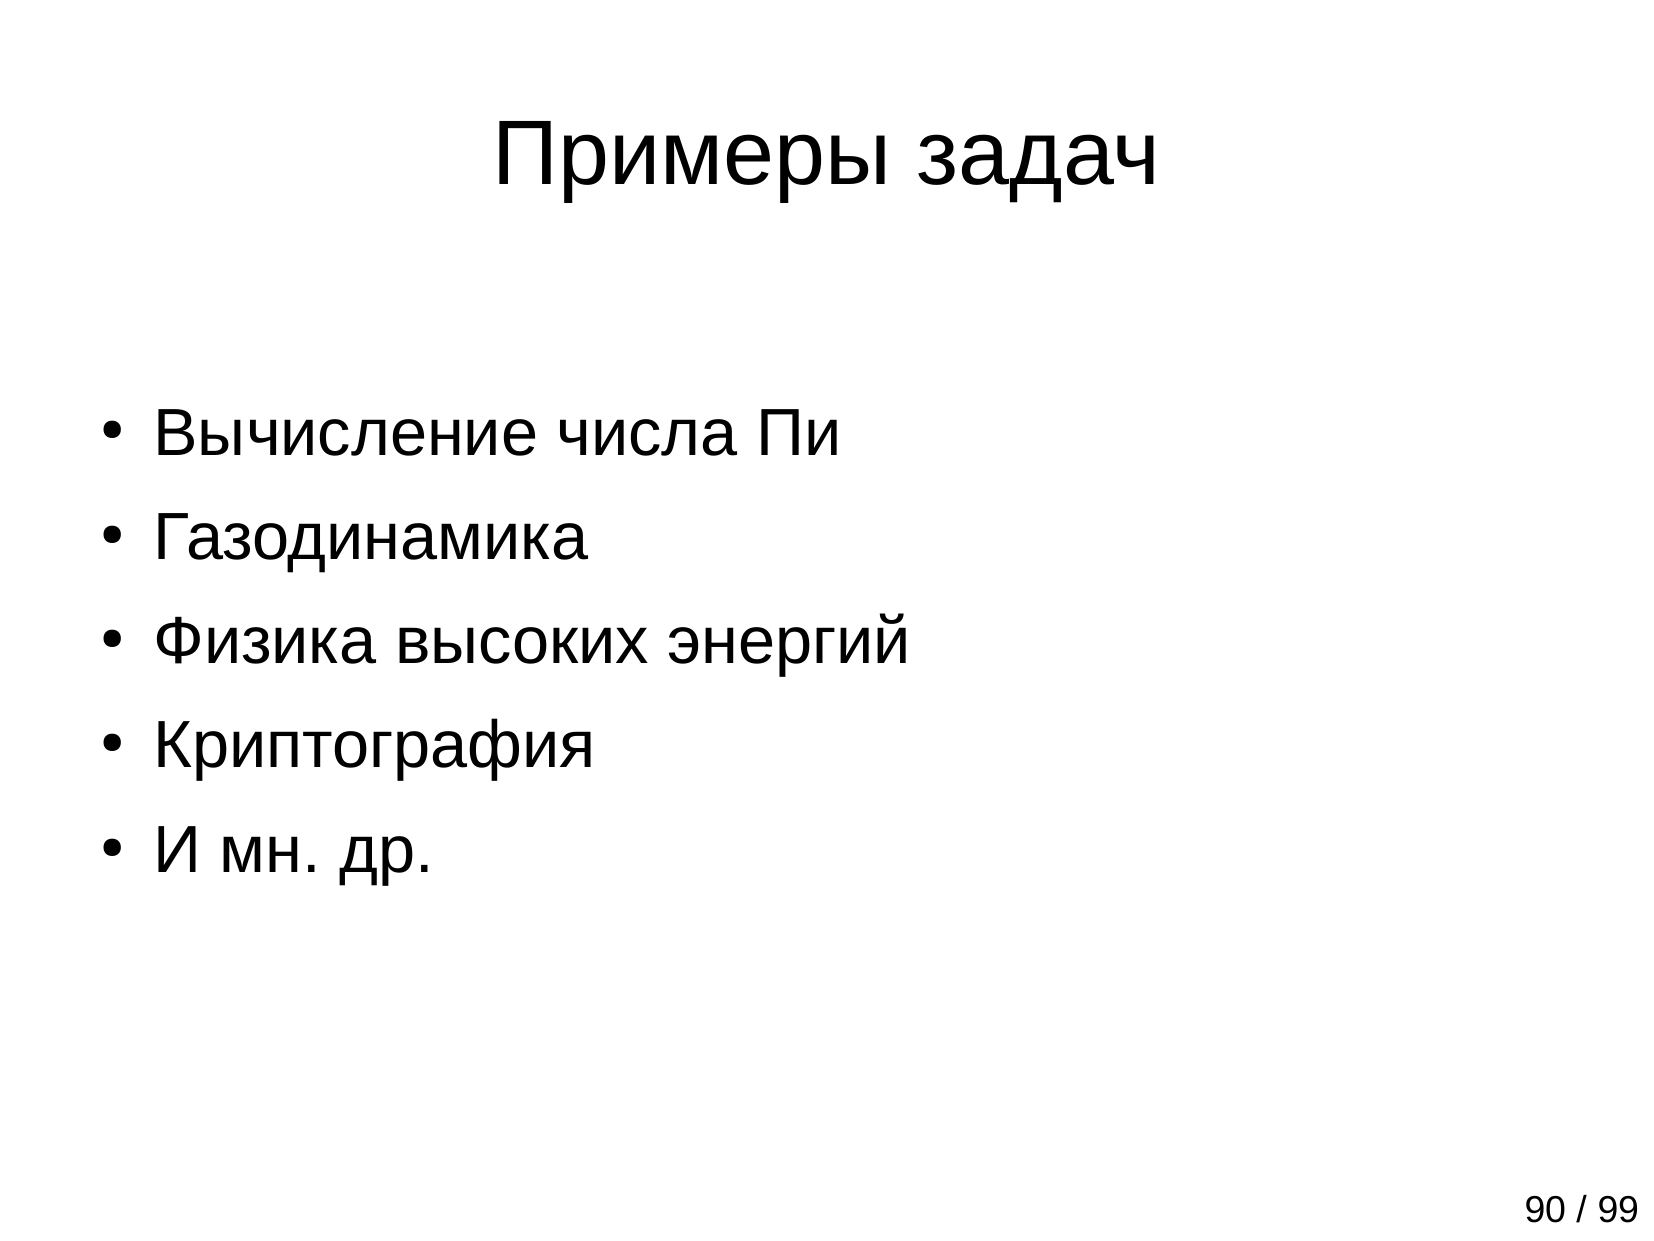

# Примеры задач
Вычисление числа Пи
Газодинамика
Физика высоких энергий
Криптография
И мн. др.